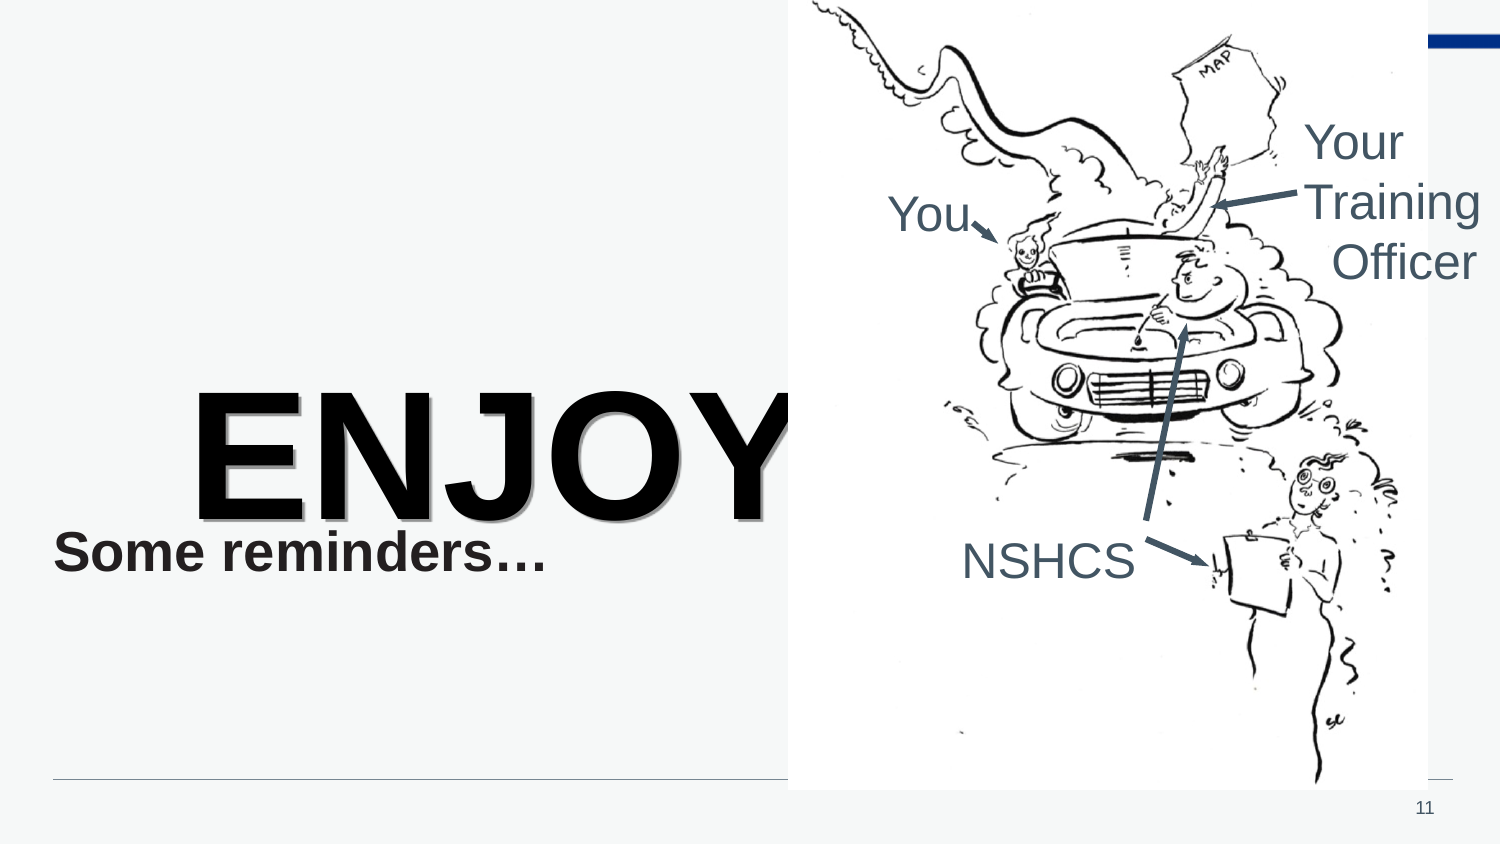

Your
Training
 Officer
You
ENJOY
# Some reminders…
NSHCS